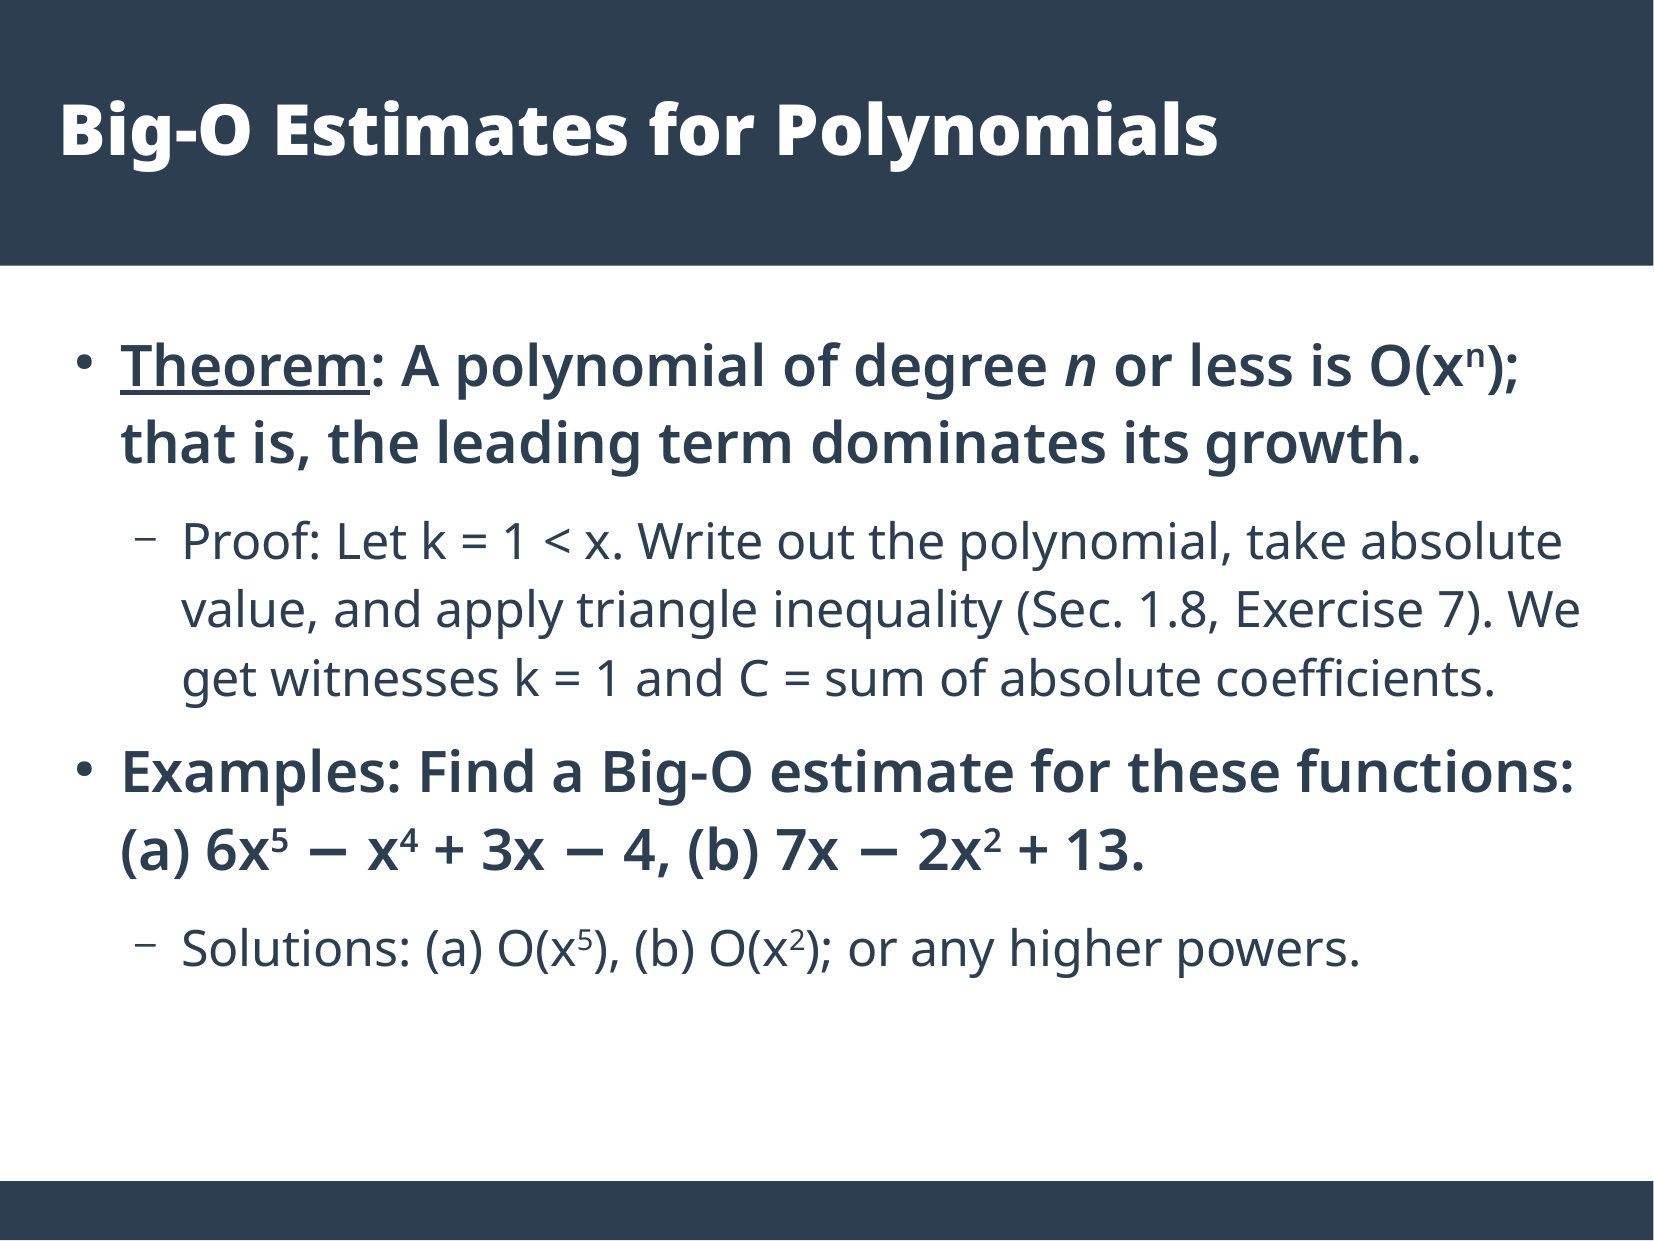

# Big-O Estimates for Polynomials
Theorem: A polynomial of degree n or less is O(xn); that is, the leading term dominates its growth.
Proof: Let k = 1 < x. Write out the polynomial, take absolute value, and apply triangle inequality (Sec. 1.8, Exercise 7). We get witnesses k = 1 and C = sum of absolute coefficients.
Examples: Find a Big-O estimate for these functions: (a) 6x5 − x4 + 3x − 4, (b) 7x − 2x2 + 13.
Solutions: (a) O(x5), (b) O(x2); or any higher powers.